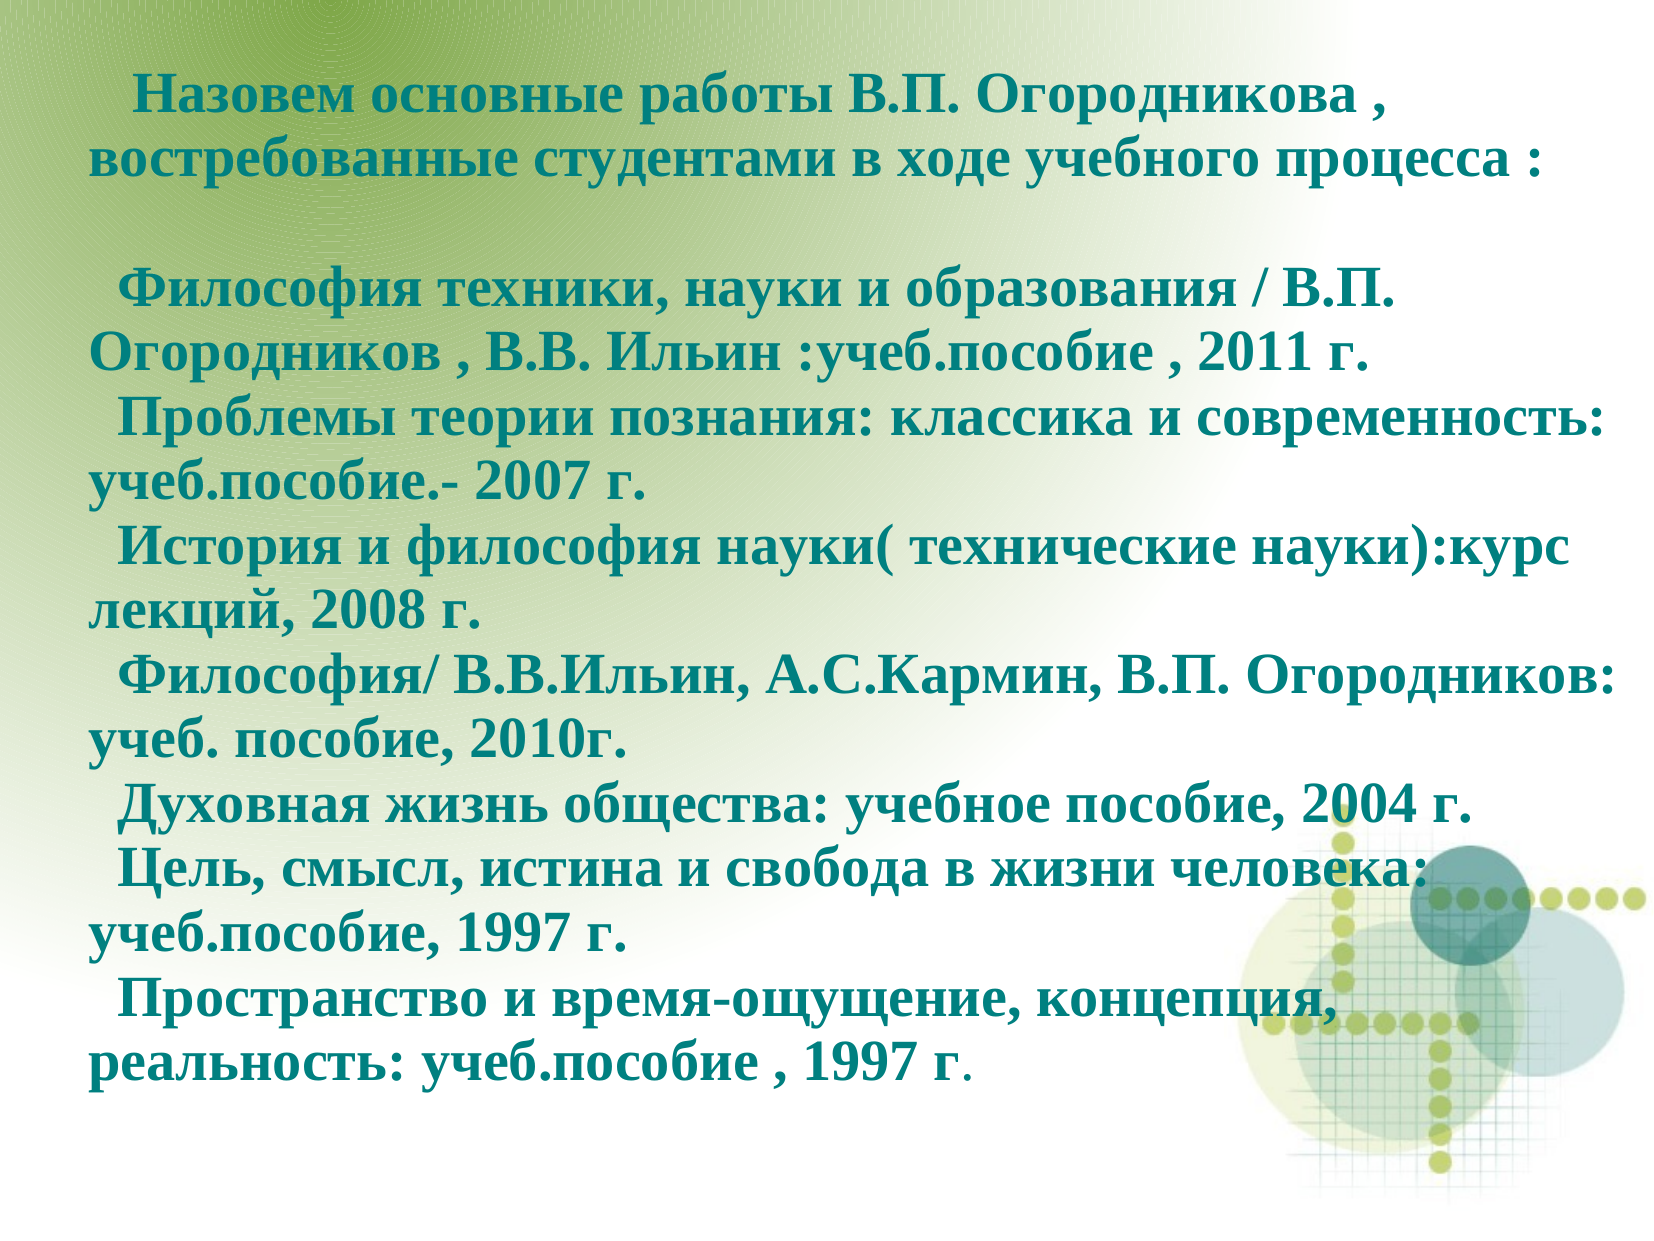

# Назовем основные работы В.П. Огородникова , востребованные студентами в ходе учебного процесса :
 Философия техники, науки и образования / В.П. Огородников , В.В. Ильин :учеб.пособие , 2011 г.
 Проблемы теории познания: классика и современность: учеб.пособие.- 2007 г.
 История и философия науки( технические науки):курс лекций, 2008 г.
 Философия/ В.В.Ильин, А.С.Кармин, В.П. Огородников: учеб. пособие, 2010г.
 Духовная жизнь общества: учебное пособие, 2004 г.
 Цель, смысл, истина и свобода в жизни человека: учеб.пособие, 1997 г.
 Пространство и время-ощущение, концепция, реальность: учеб.пособие , 1997 г.